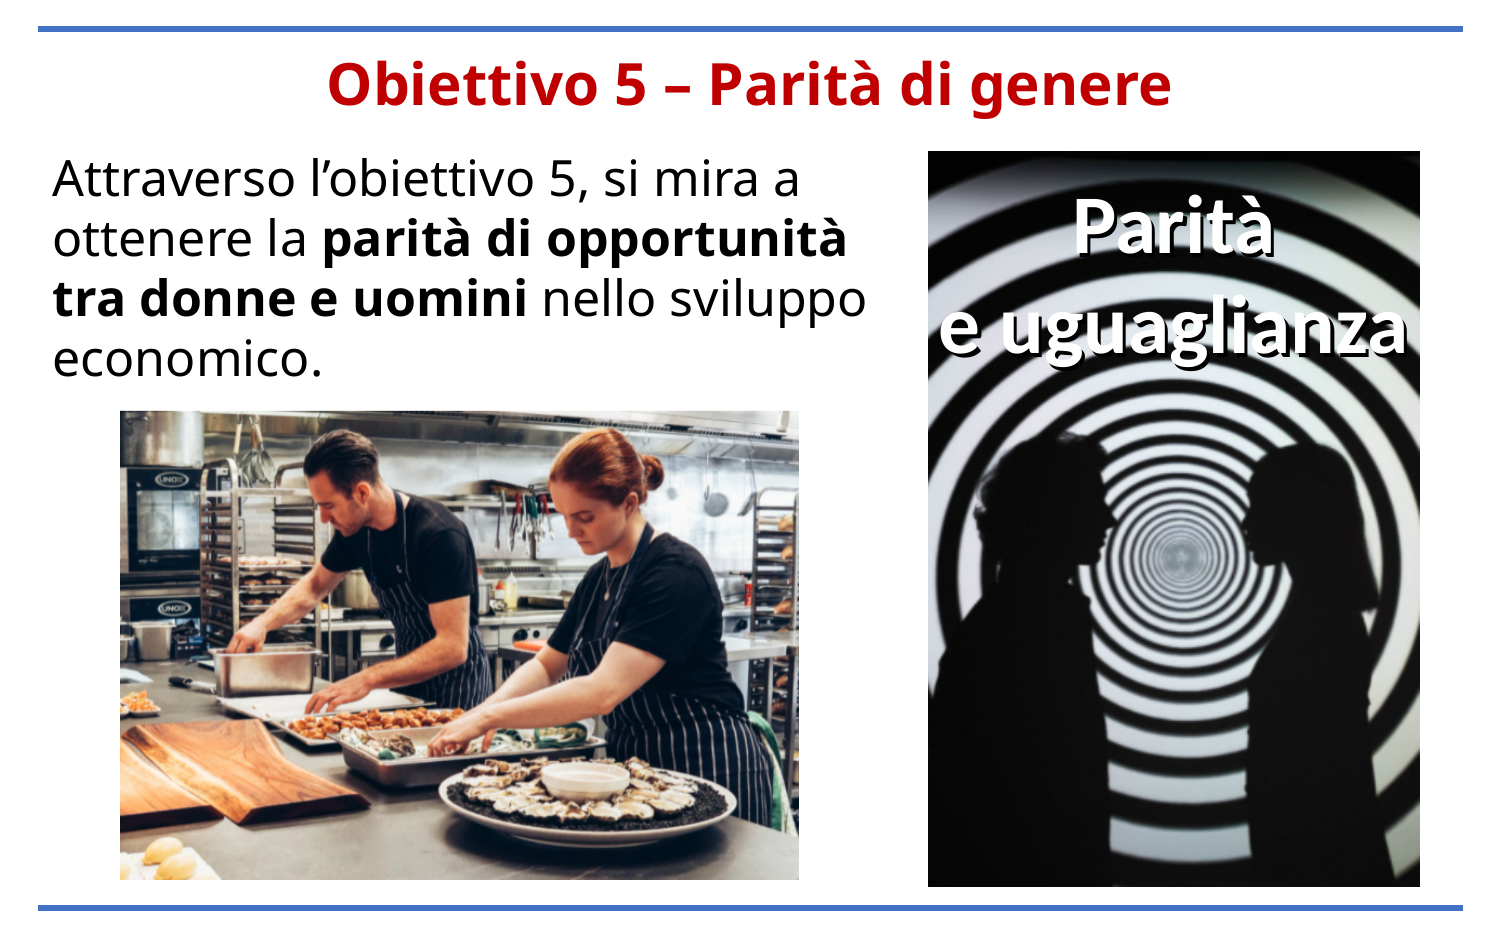

# Obiettivo 5 – Parità di genere
Attraverso l’obiettivo 5, si mira a ottenere la parità di opportunità tra donne e uomini nello sviluppo economico.
Parità
e uguaglianza